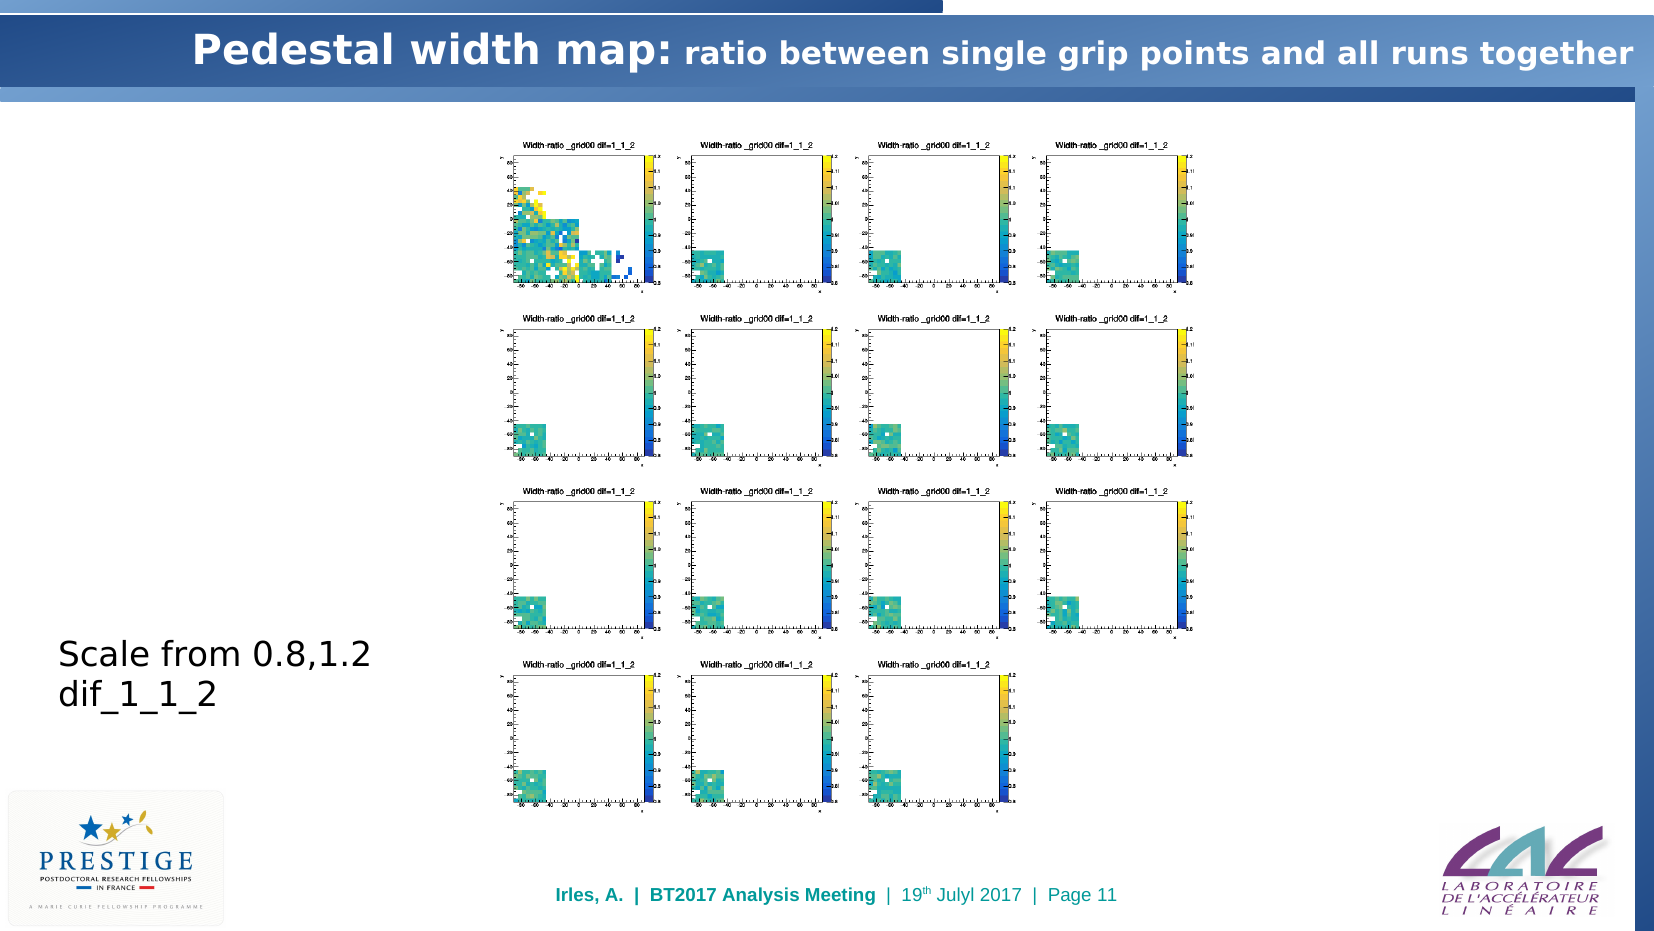

# Pedestal width map: ratio between single grip points and all runs together
Scale from 0.8,1.2 dif_1_1_2